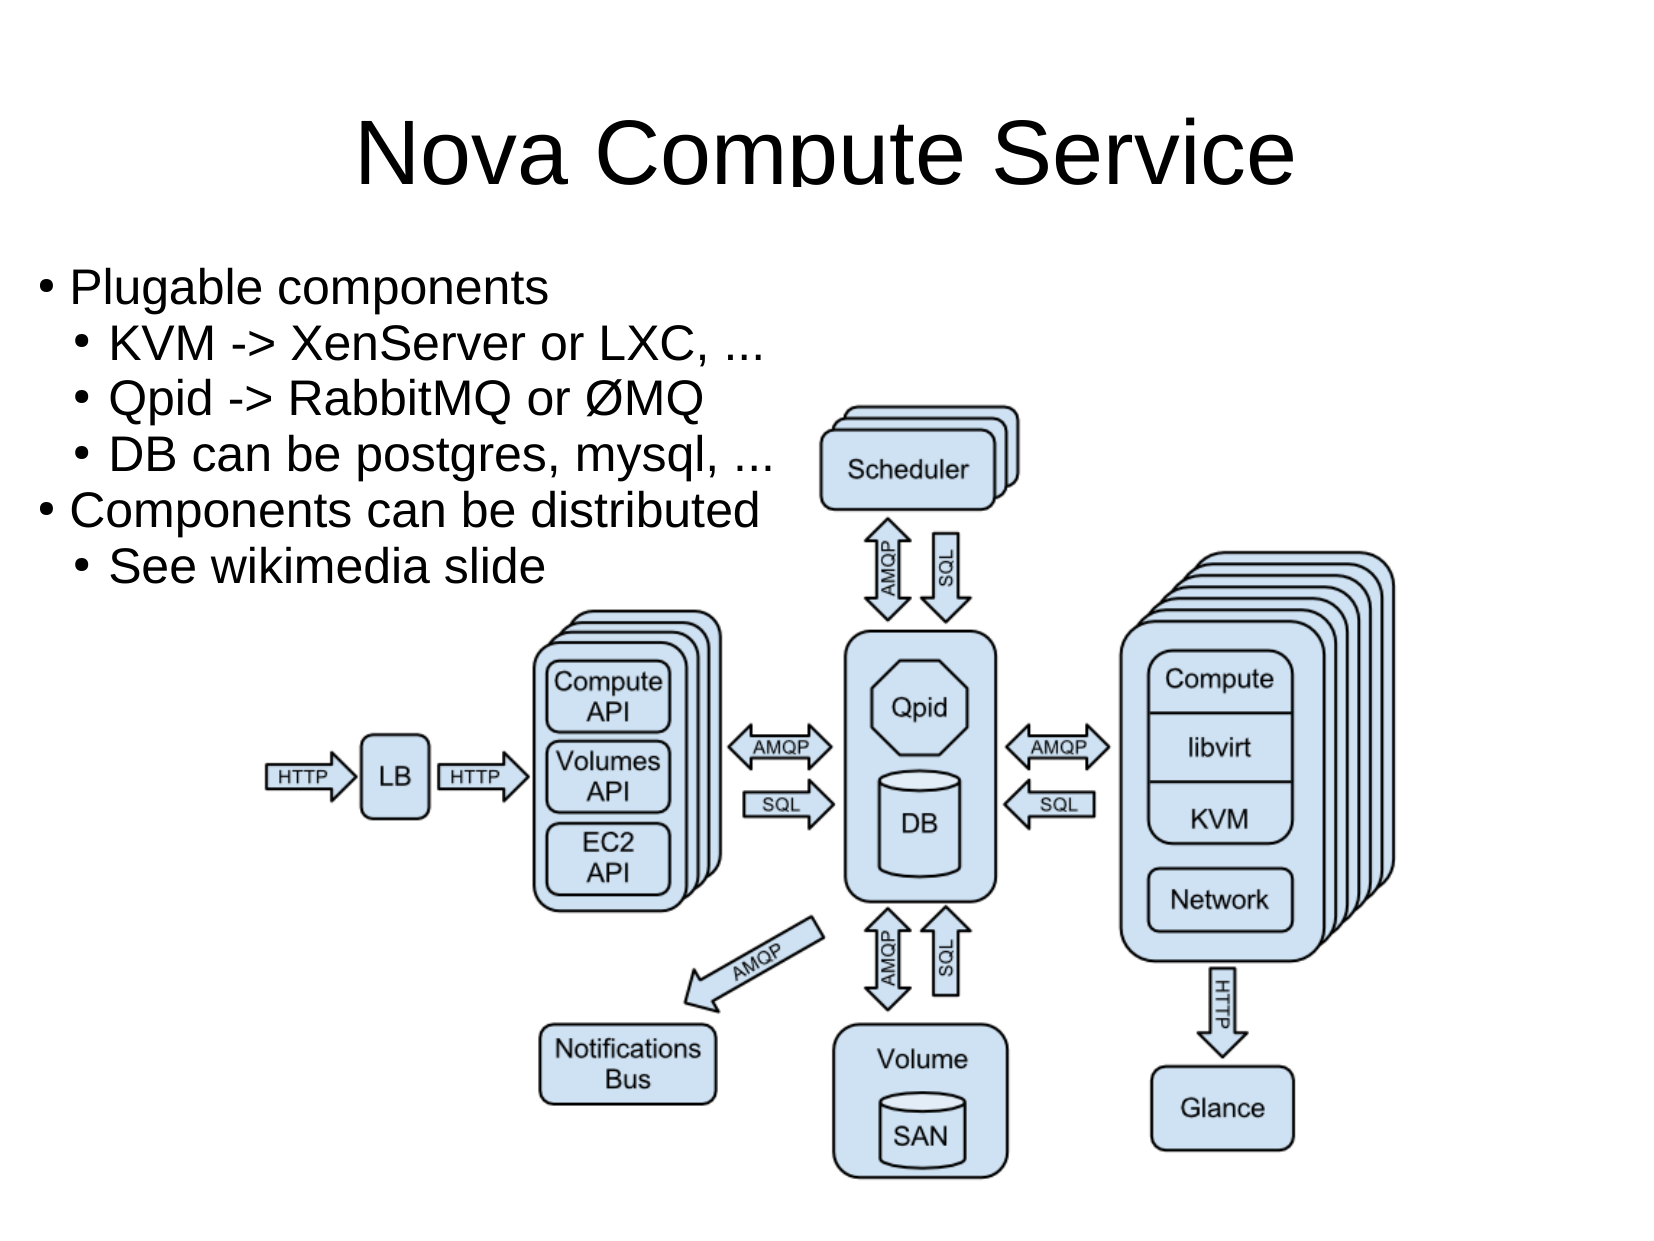

# Nova Compute Service
 Plugable components
KVM -> XenServer or LXC, ...
Qpid -> RabbitMQ or ØMQ
DB can be postgres, mysql, ...
 Components can be distributed
See wikimedia slide